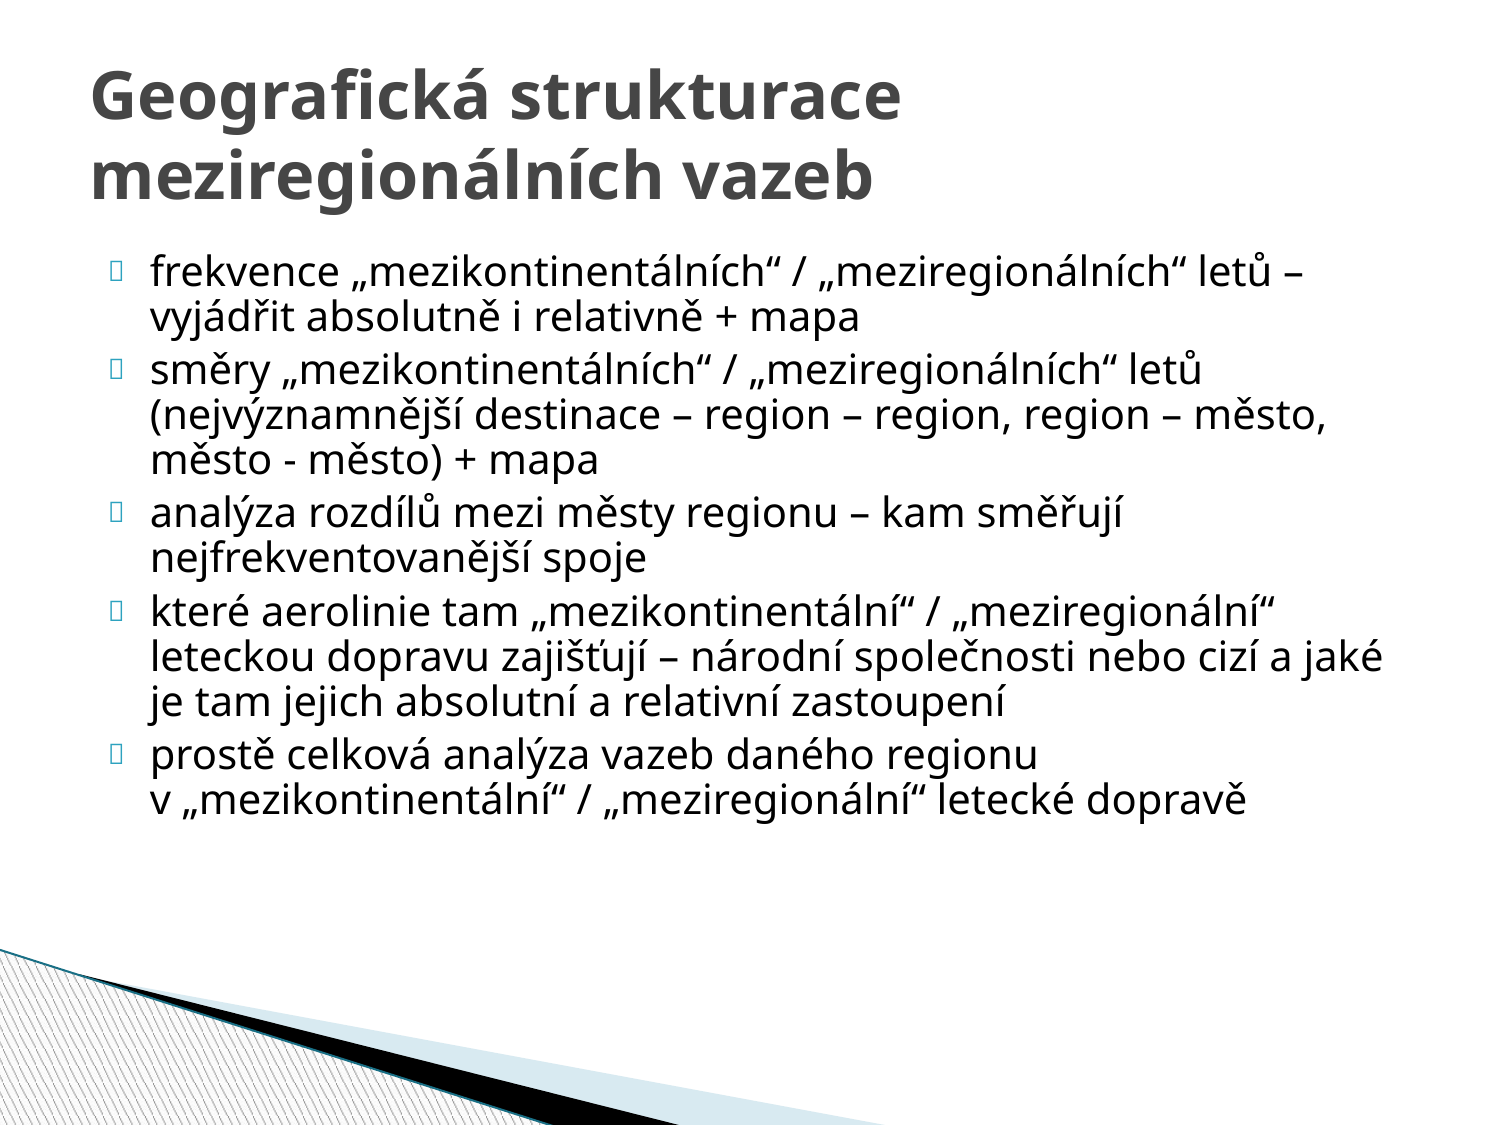

# Geografická strukturace meziregionálních vazeb
frekvence „mezikontinentálních“ / „meziregionálních“ letů – vyjádřit absolutně i relativně + mapa
směry „mezikontinentálních“ / „meziregionálních“ letů (nejvýznamnější destinace – region – region, region – město, město - město) + mapa
analýza rozdílů mezi městy regionu – kam směřují nejfrekventovanější spoje
které aerolinie tam „mezikontinentální“ / „meziregionální“ leteckou dopravu zajišťují – národní společnosti nebo cizí a jaké je tam jejich absolutní a relativní zastoupení
prostě celková analýza vazeb daného regionu v „mezikontinentální“ / „meziregionální“ letecké dopravě